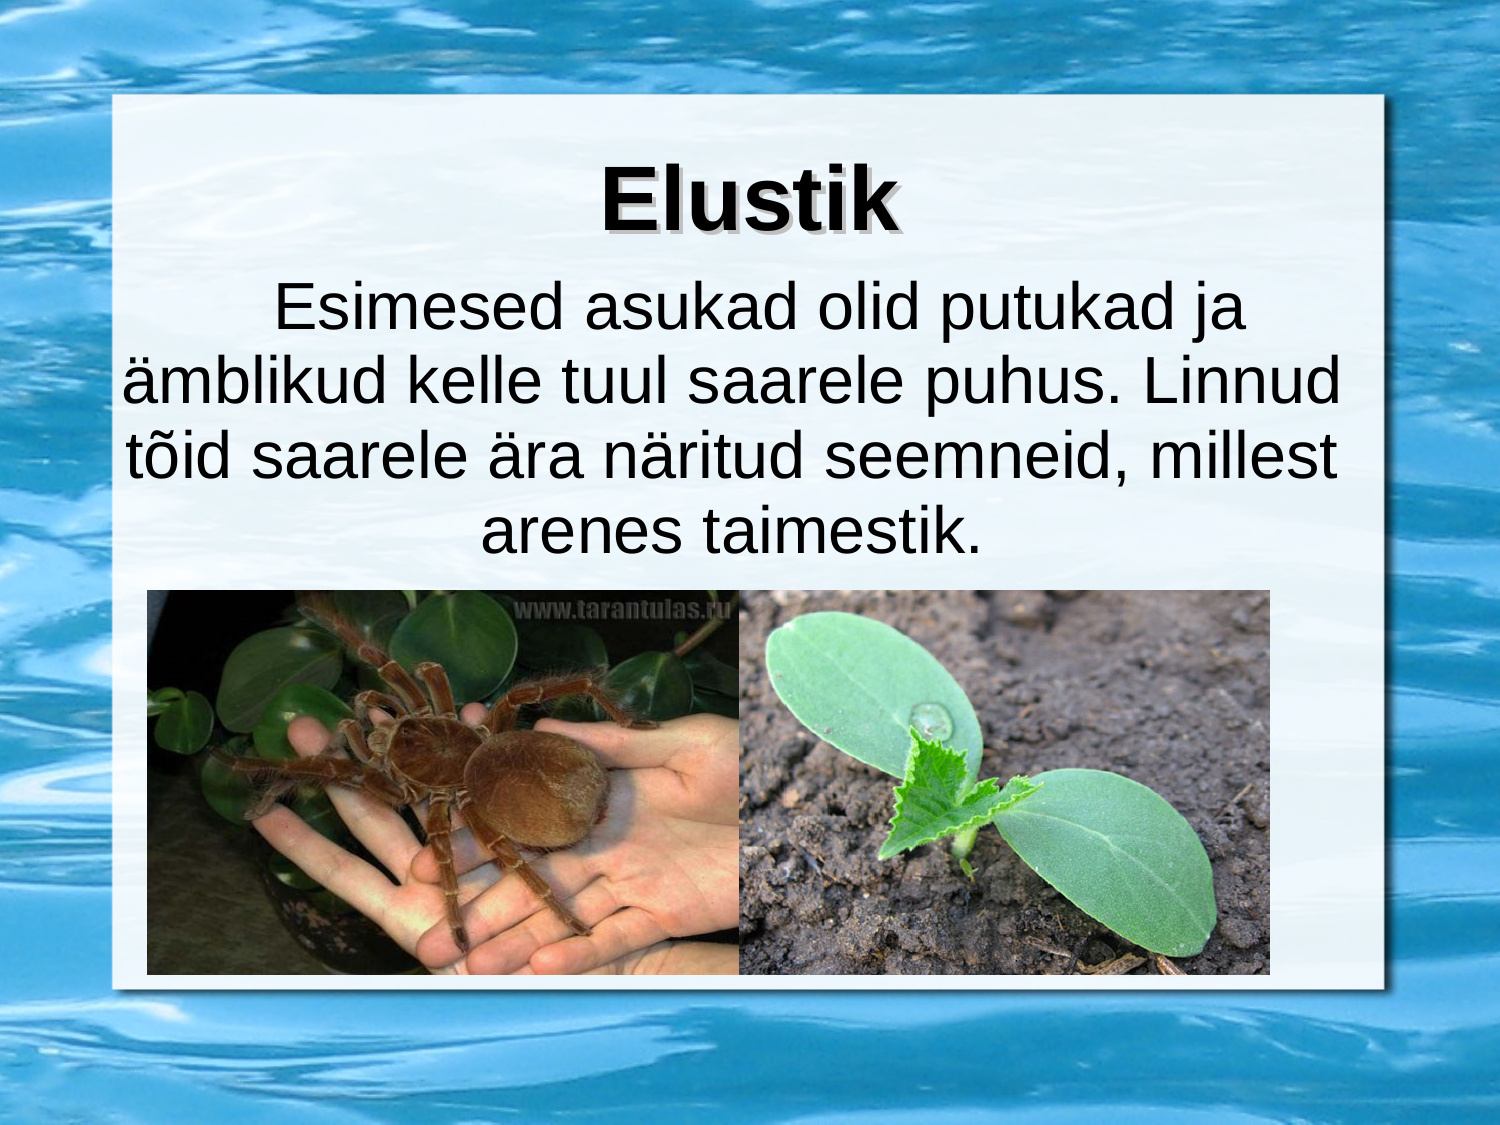

# Elustik
 Esimesed asukad olid putukad ja ämblikud kelle tuul saarele puhus. Linnud tõid saarele ära näritud seemneid, millest arenes taimestik.